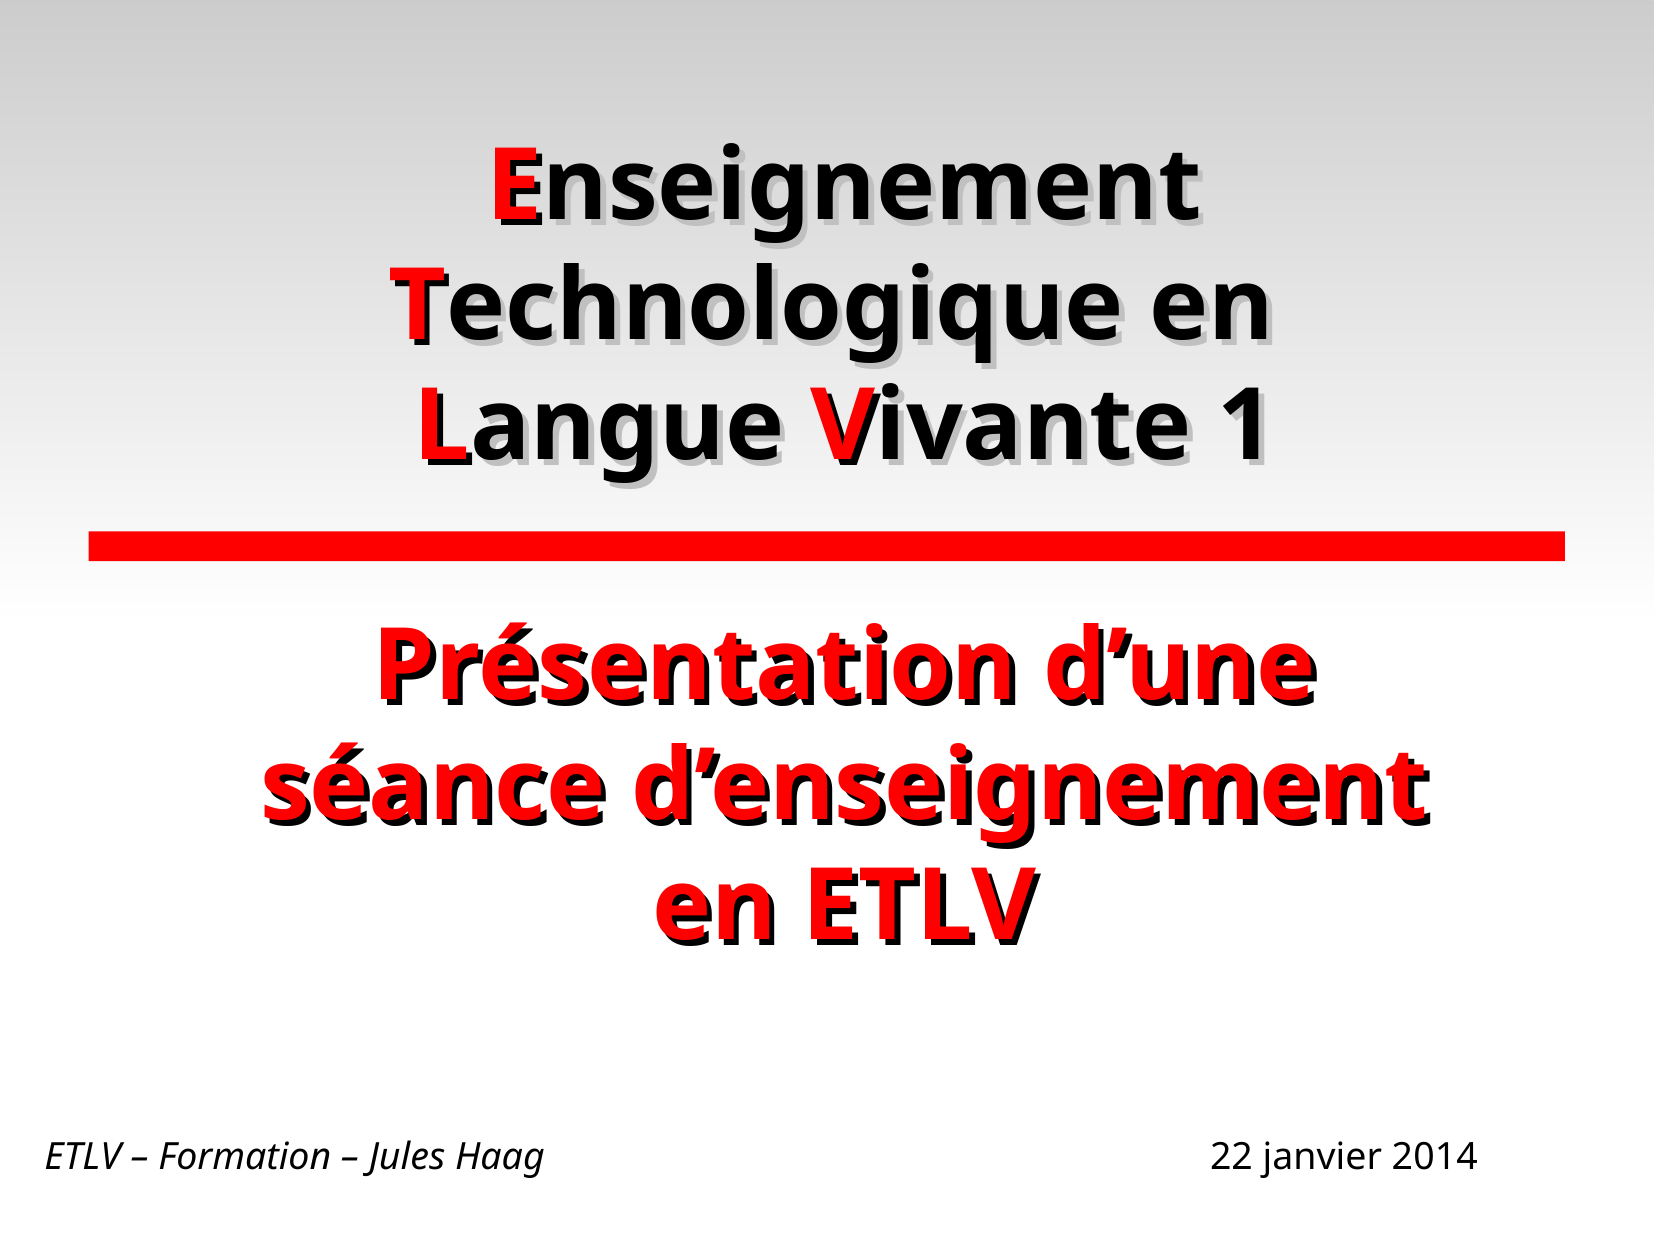

Enseignement Technologique en
Langue Vivante 1
Présentation d’une séance d’enseignement en ETLV
ETLV – Formation – Jules Haag 								 22 janvier 2014